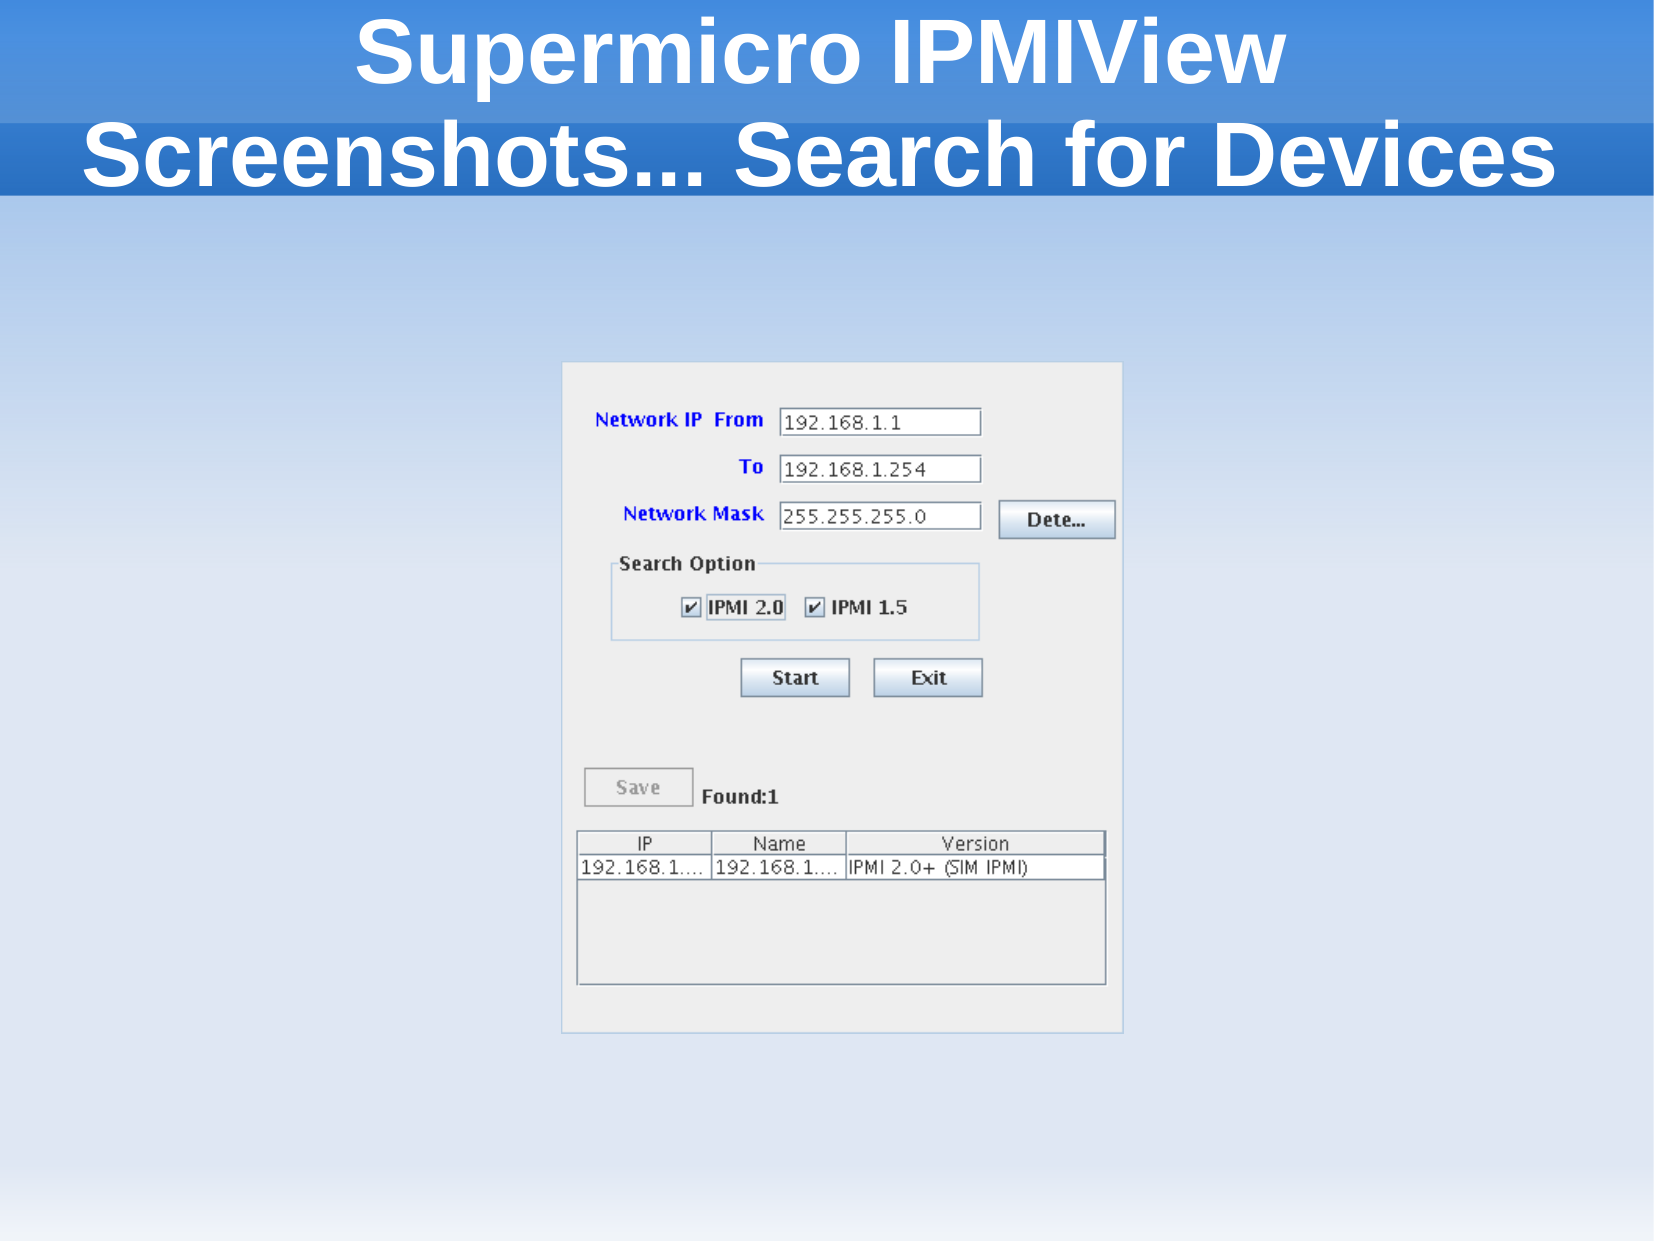

# Supermicro IPMIView Screenshots... Search for Devices